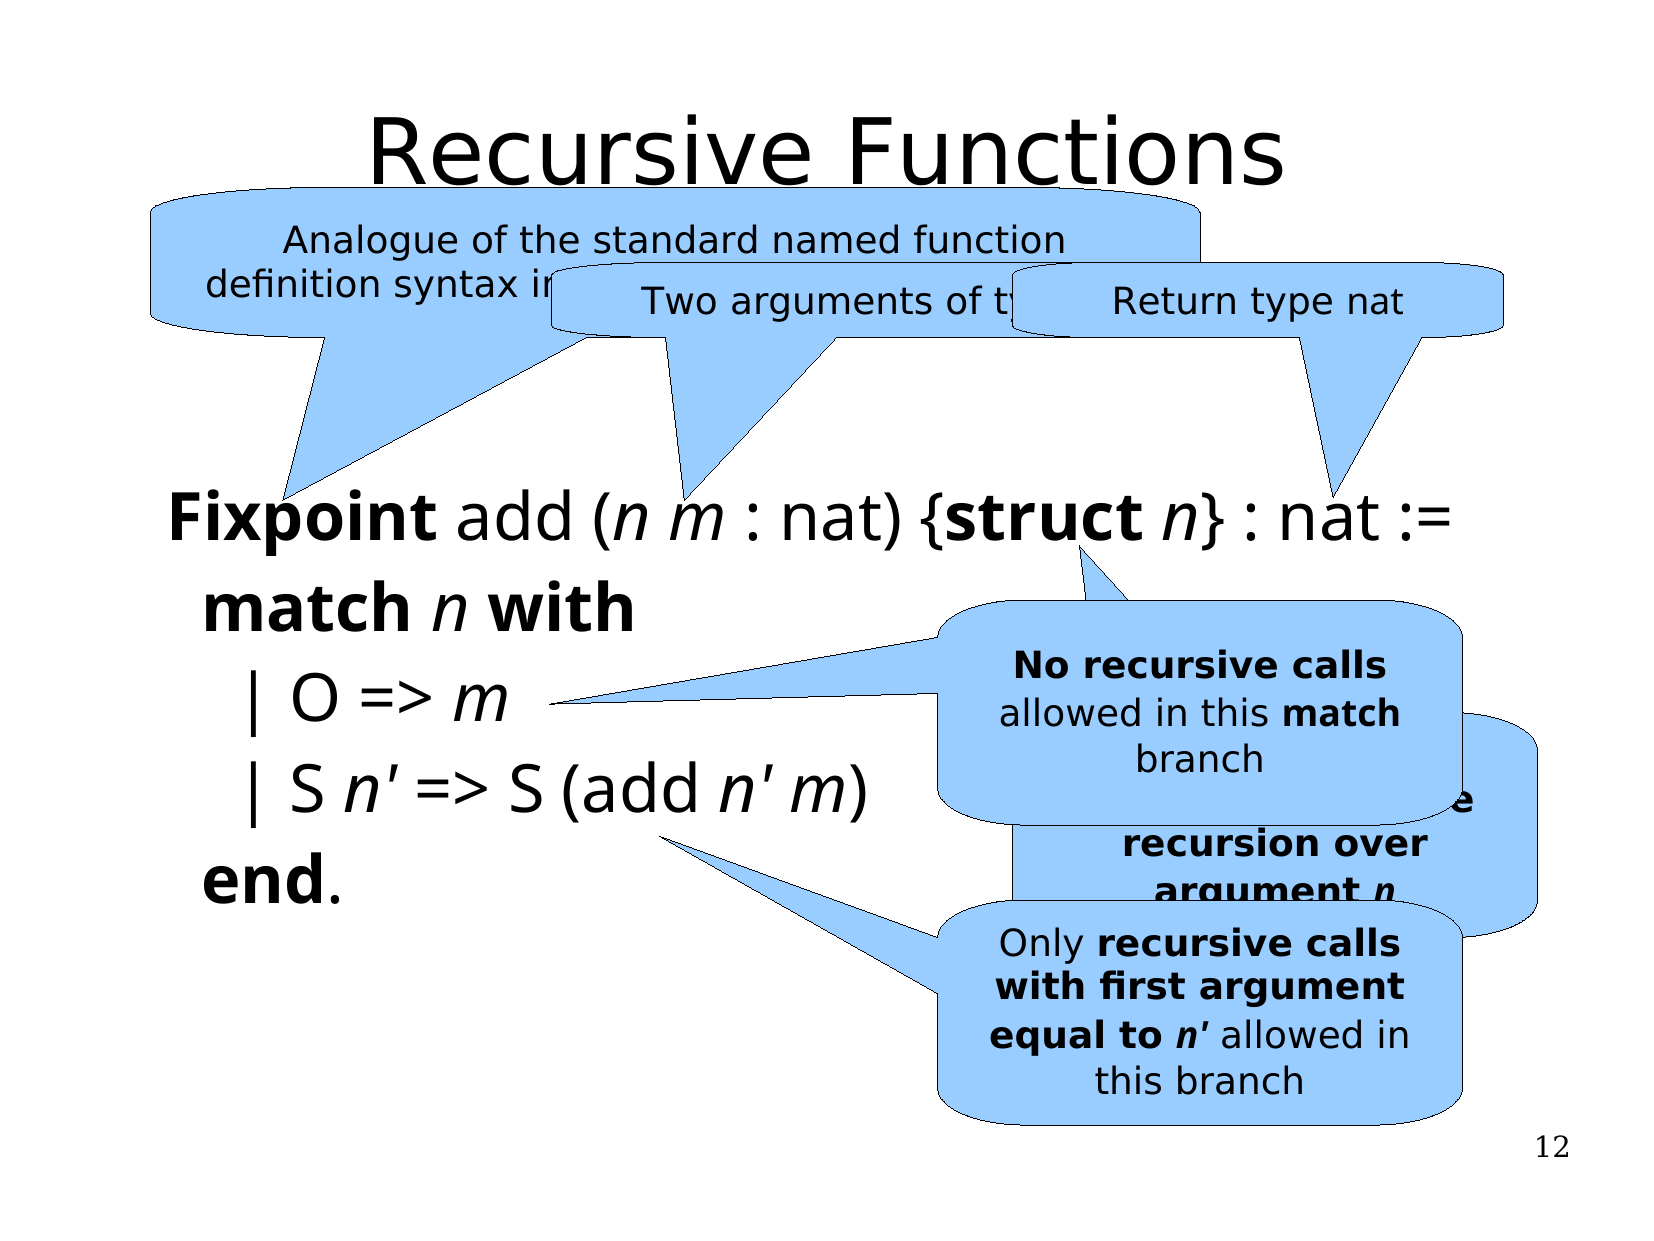

# Recursive Functions
Analogue of the standard named function definition syntax in most programming languages
Two arguments of type nat
Return type nat
Fixpoint add (n m : nat) {struct n} : nat :=
 match n with
 | O => m
 | S n' => S (add n' m)
 end.
No recursive calls allowed in this match branch
Basic termination argument: primitive recursion over argument n
Only recursive calls with first argument equal to n' allowed in this branch
12